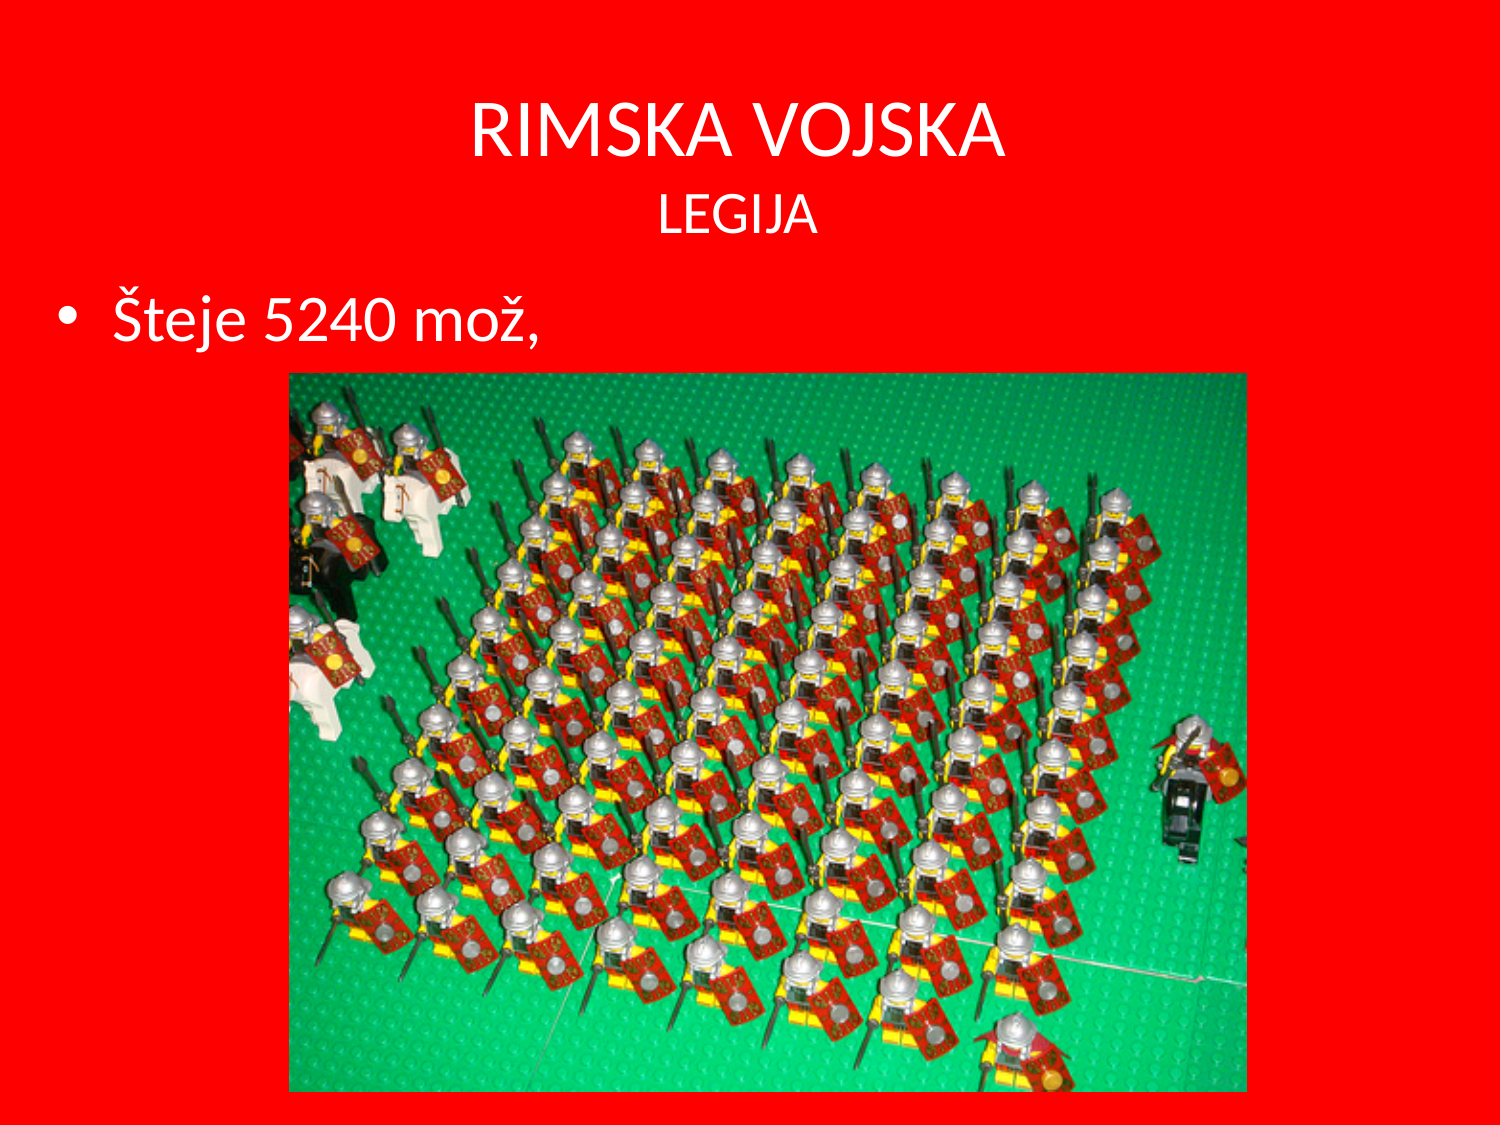

# RIMSKA VOJSKA LEGIJA
Šteje 5240 mož,